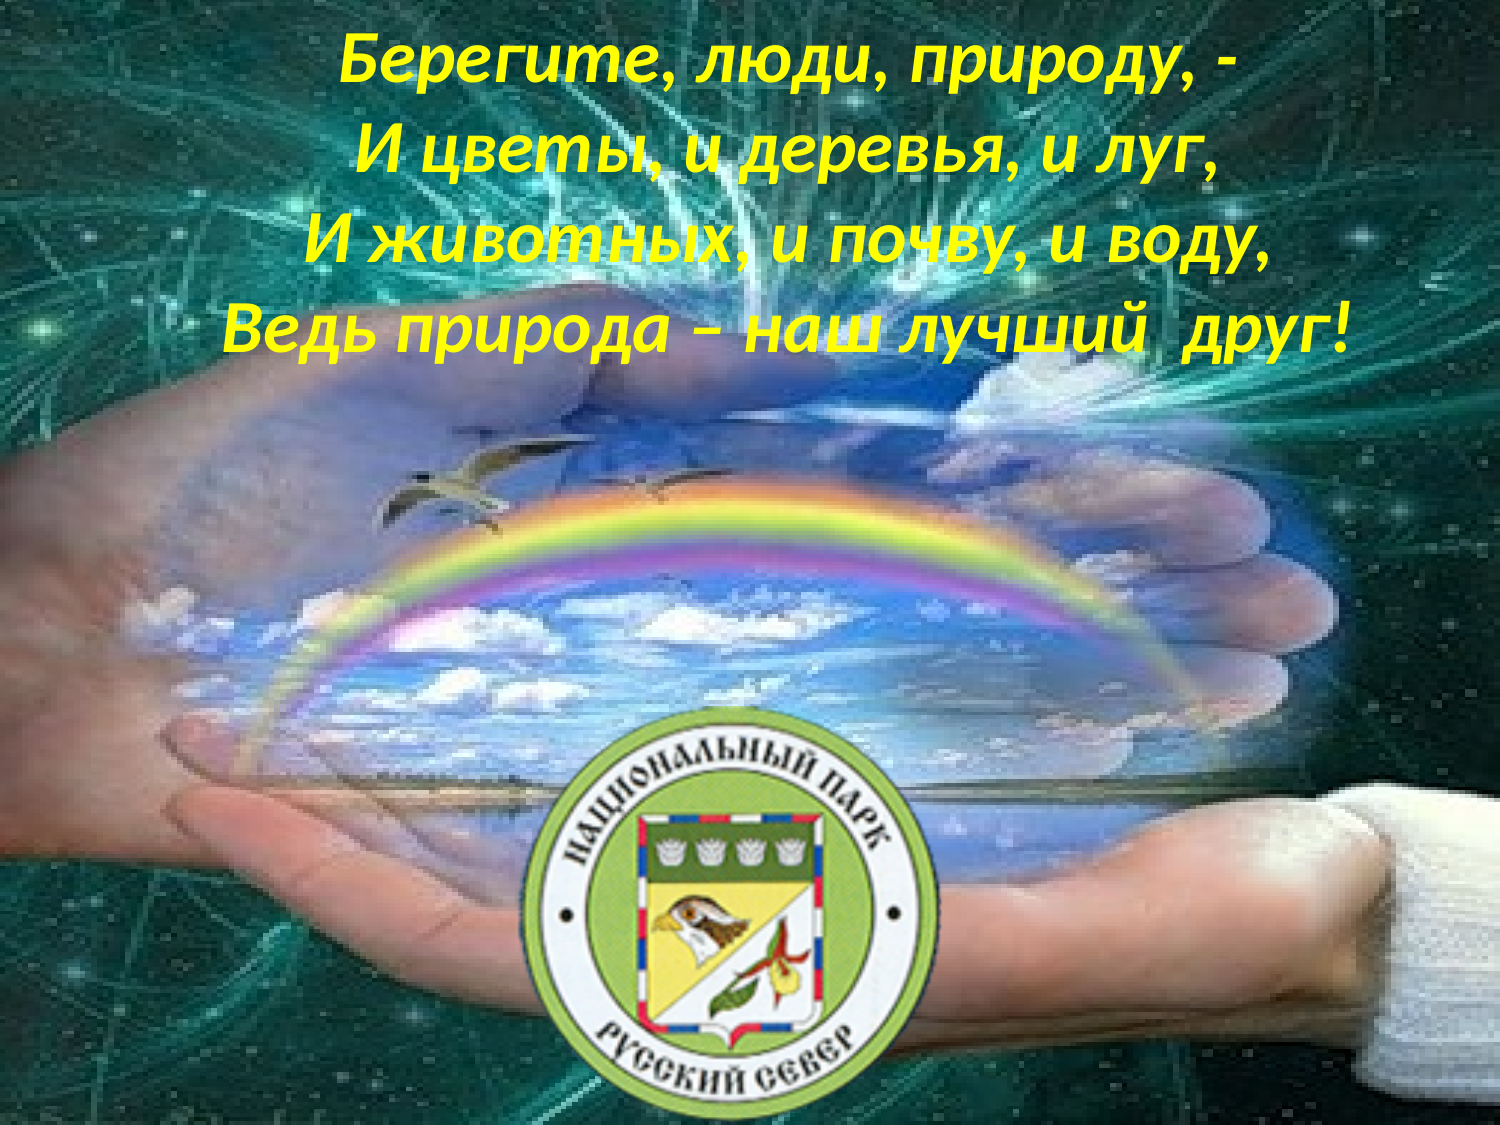

Берегите, люди, природу, -
И цветы, и деревья, и луг,
И животных, и почву, и воду,
Ведь природа – наш лучший друг!